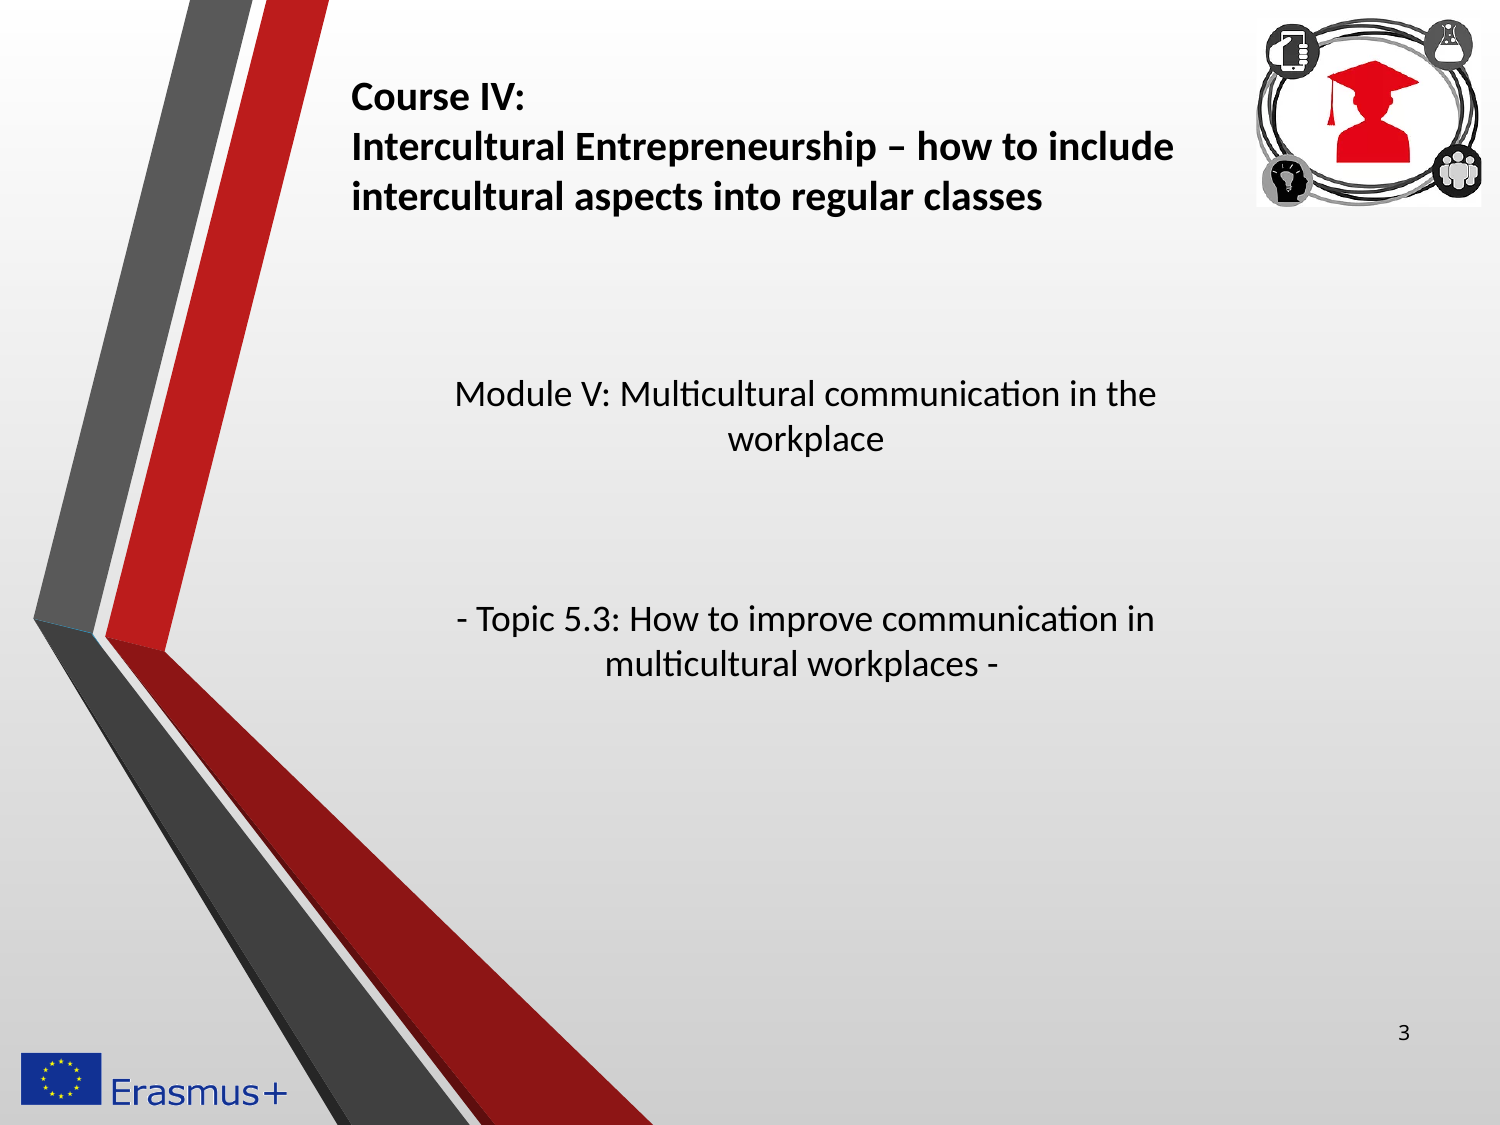

Course IV:
Intercultural Entrepreneurship – how to include intercultural aspects into regular classes
Module V: Multicultural communication in the workplace
- Topic 5.3: How to improve communication in multicultural workplaces -